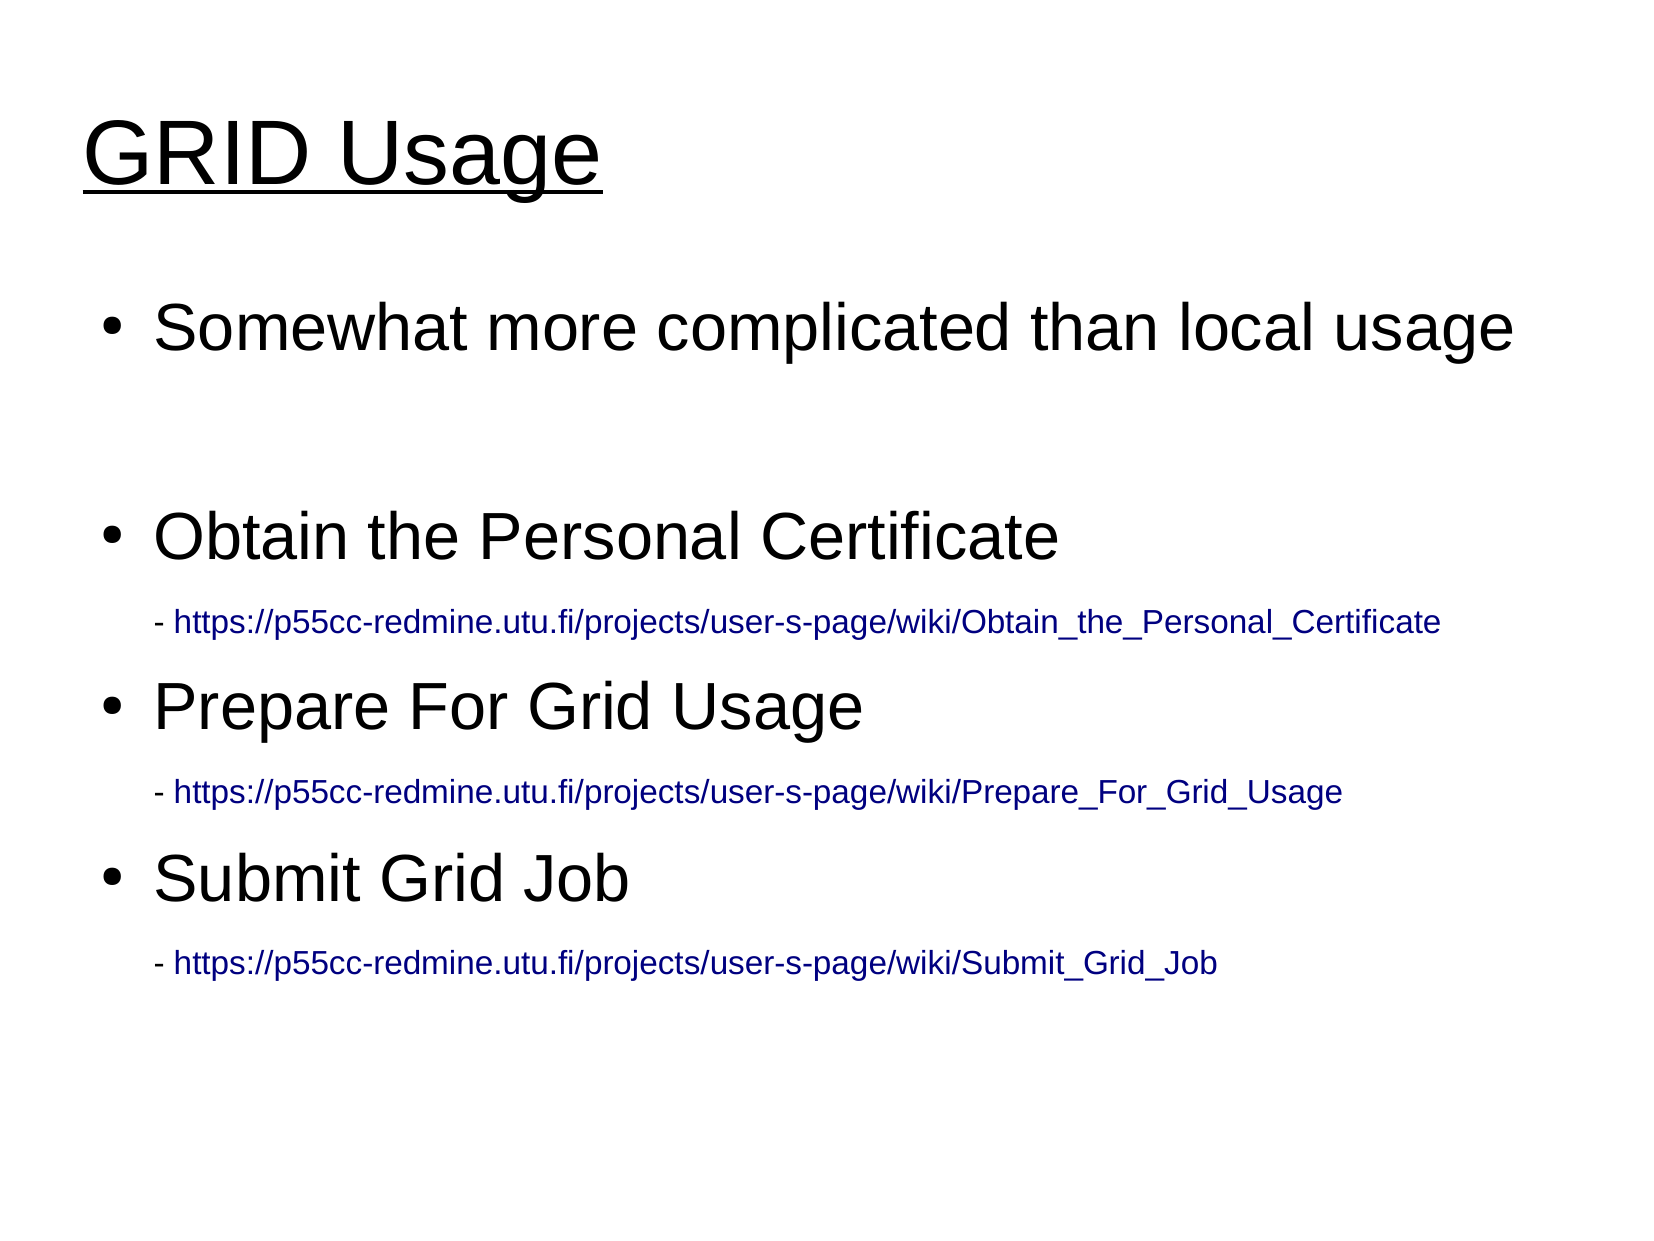

# GRID Usage
Somewhat more complicated than local usage
Obtain the Personal Certificate
- https://p55cc-redmine.utu.fi/projects/user-s-page/wiki/Obtain_the_Personal_Certificate
Prepare For Grid Usage
- https://p55cc-redmine.utu.fi/projects/user-s-page/wiki/Prepare_For_Grid_Usage
Submit Grid Job
- https://p55cc-redmine.utu.fi/projects/user-s-page/wiki/Submit_Grid_Job